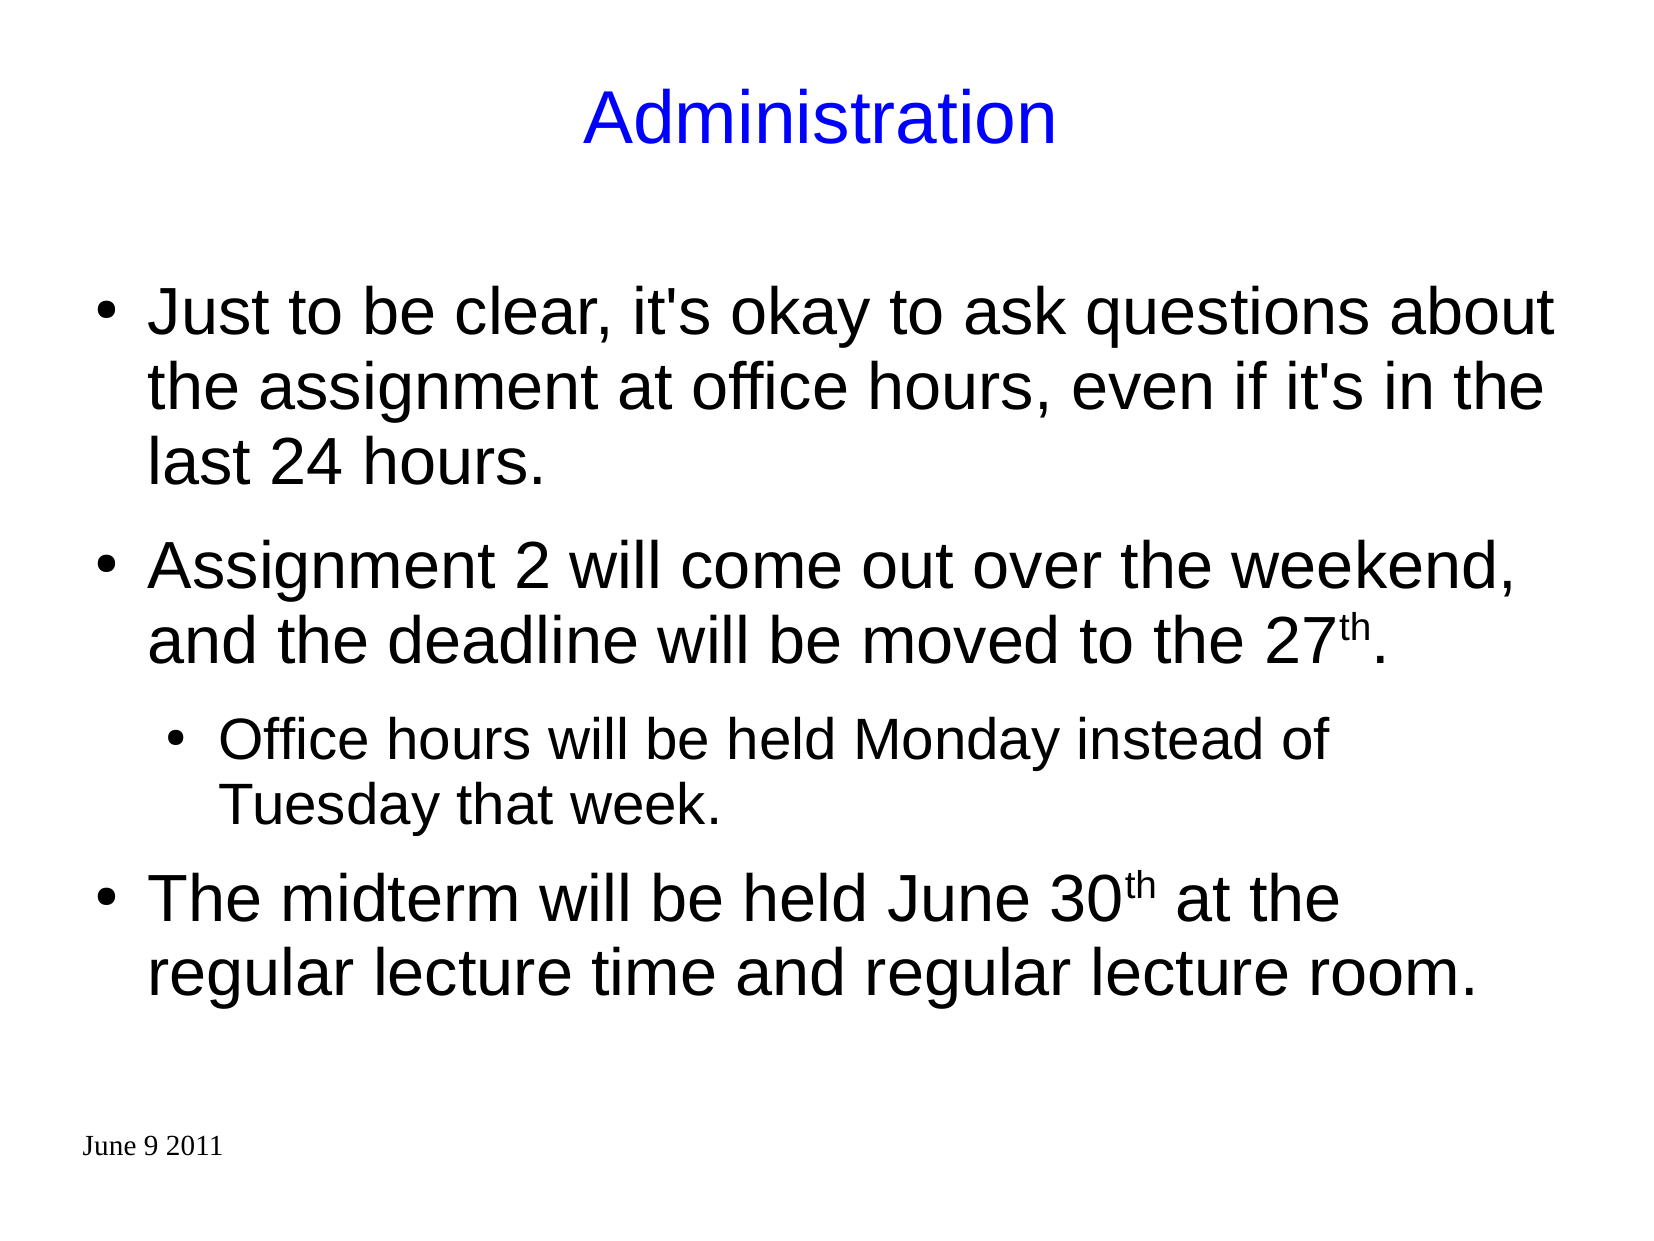

# Administration
Just to be clear, it's okay to ask questions about the assignment at office hours, even if it's in the last 24 hours.
Assignment 2 will come out over the weekend, and the deadline will be moved to the 27th.
Office hours will be held Monday instead of Tuesday that week.
The midterm will be held June 30th at the regular lecture time and regular lecture room.
June 9 2011